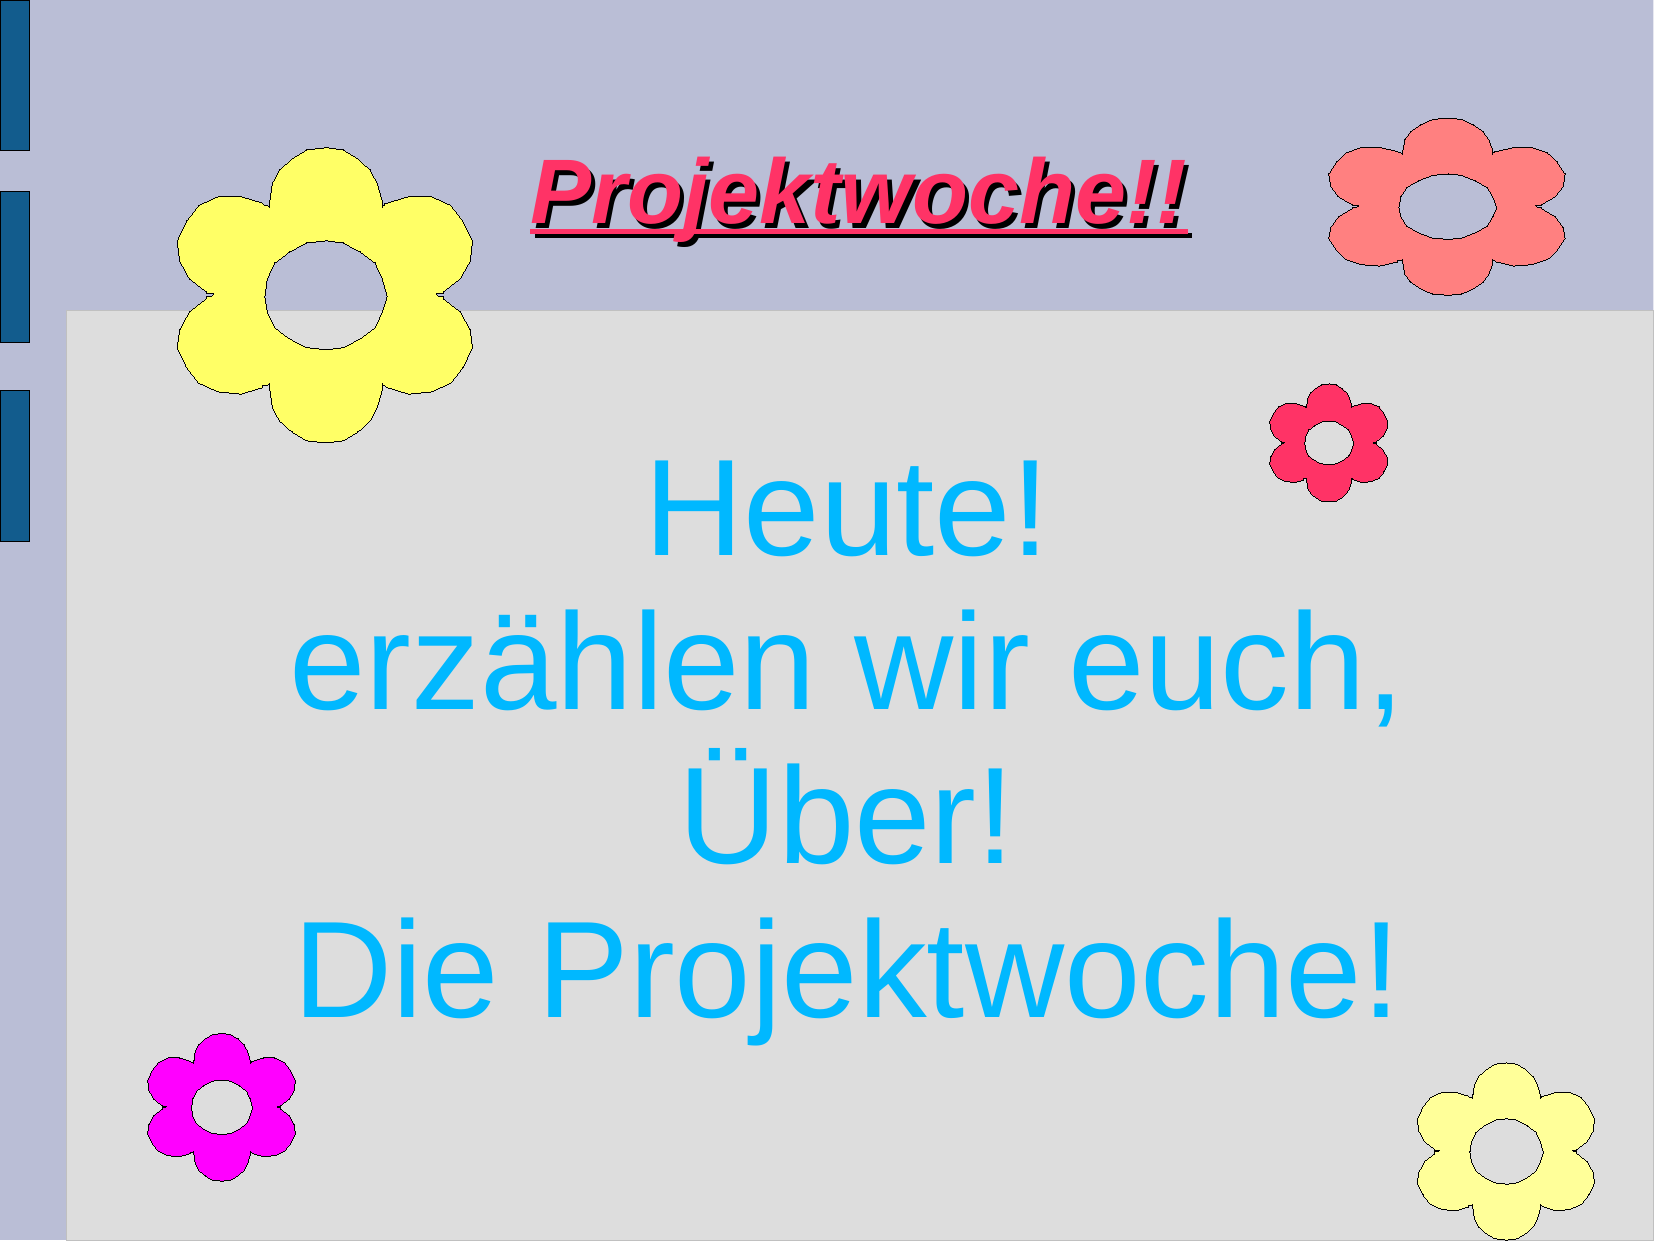

# Projektwoche!!
Heute!
erzählen wir euch,
Über!
Die Projektwoche!